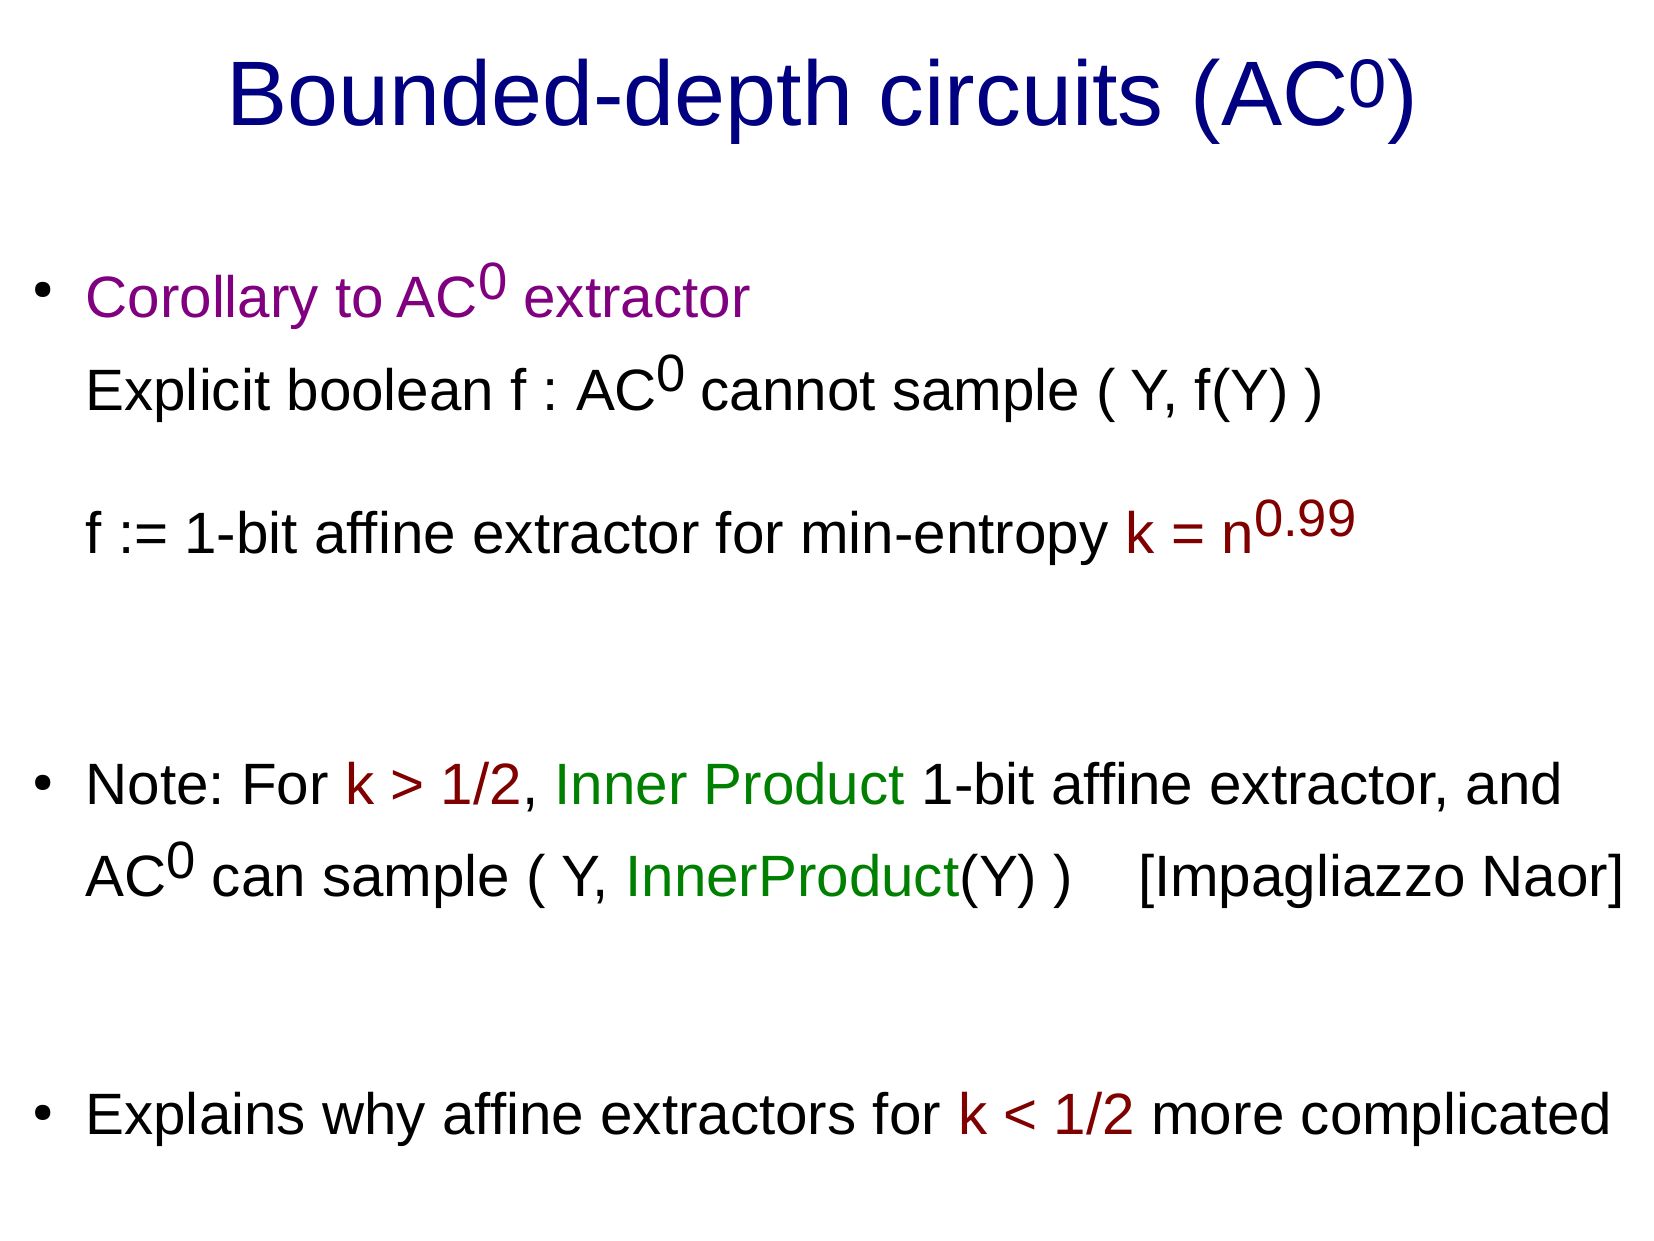

Bounded-depth circuits (AC0)
# Corollary to AC0 extractor
Explicit boolean f : AC0 cannot sample ( Y, f(Y) )
f := 1-bit affine extractor for min-entropy k = n0.99
Note: For k > 1/2, Inner Product 1-bit affine extractor, and
AC0 can sample ( Y, InnerProduct(Y) ) [Impagliazzo Naor]
Explains why affine extractors for k < 1/2 more complicated